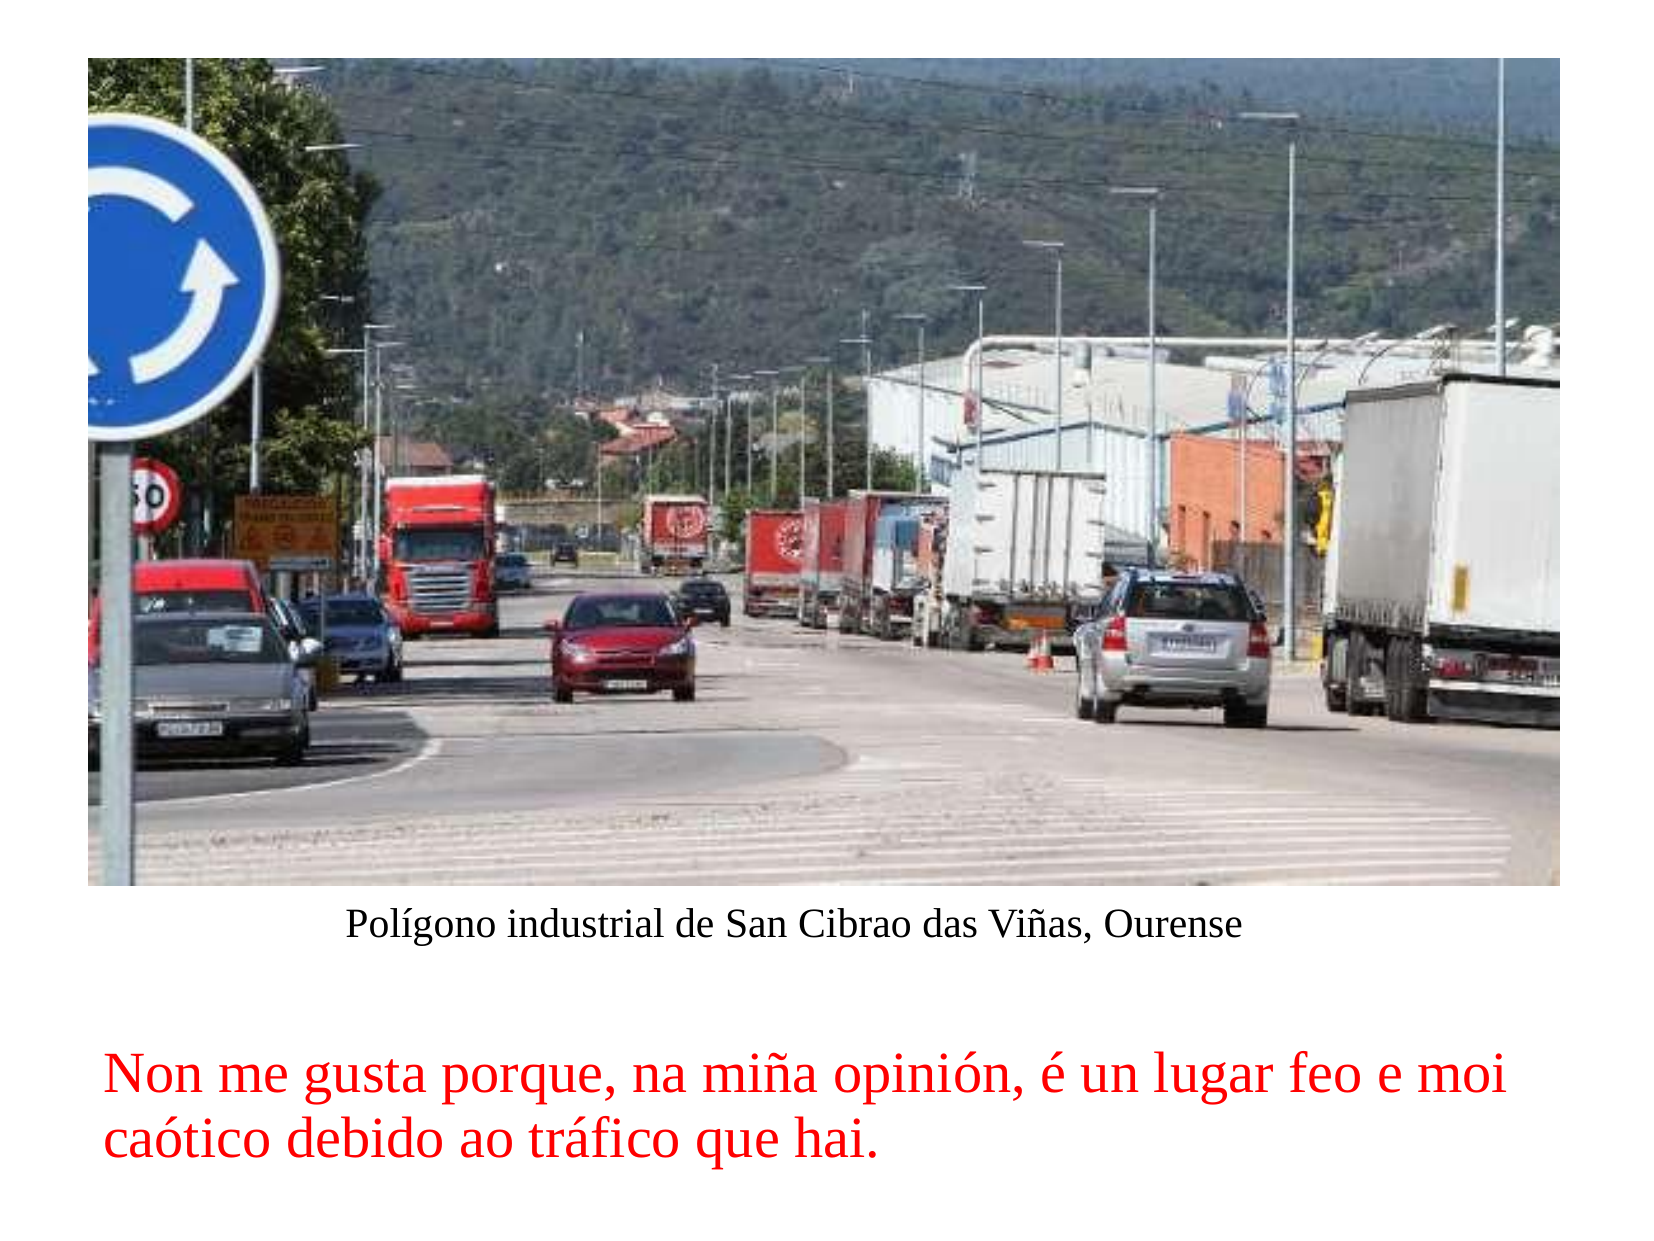

Polígono industrial de San Cibrao das Viñas, Ourense
Non me gusta porque, na miña opinión, é un lugar feo e moi caótico debido ao tráfico que hai.